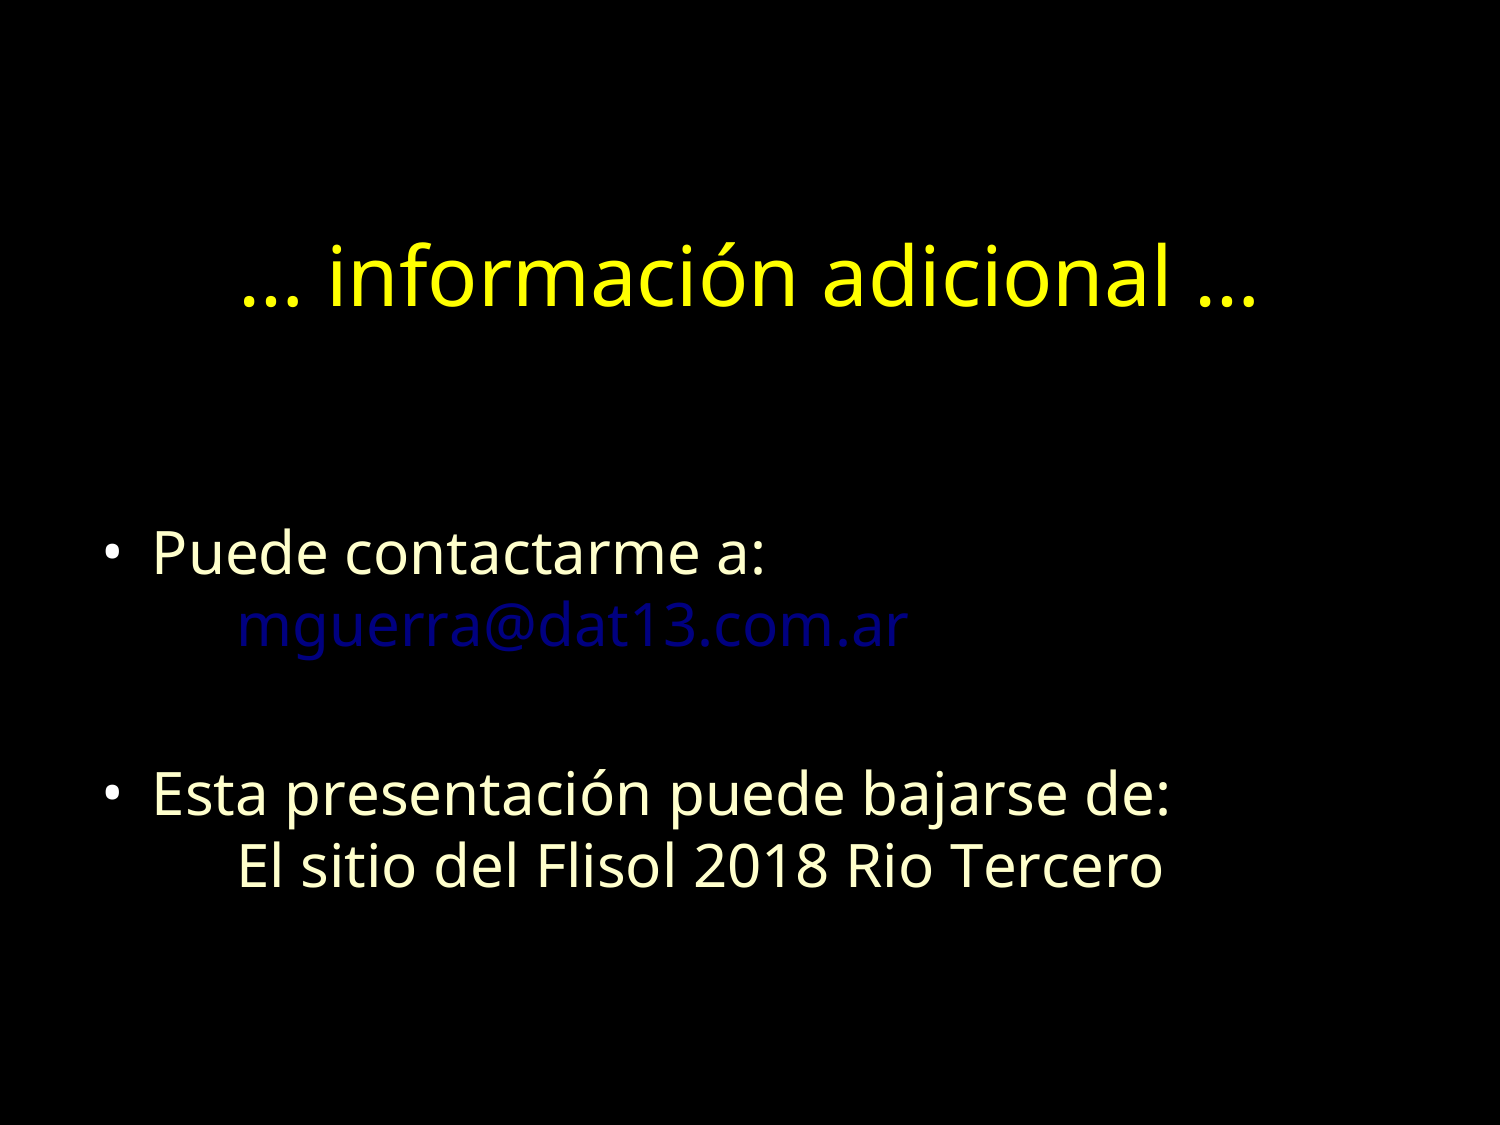

# … información adicional …
Puede contactarme a:
	mguerra@dat13.com.ar
Esta presentación puede bajarse de:
	El sitio del Flisol 2018 Rio Tercero